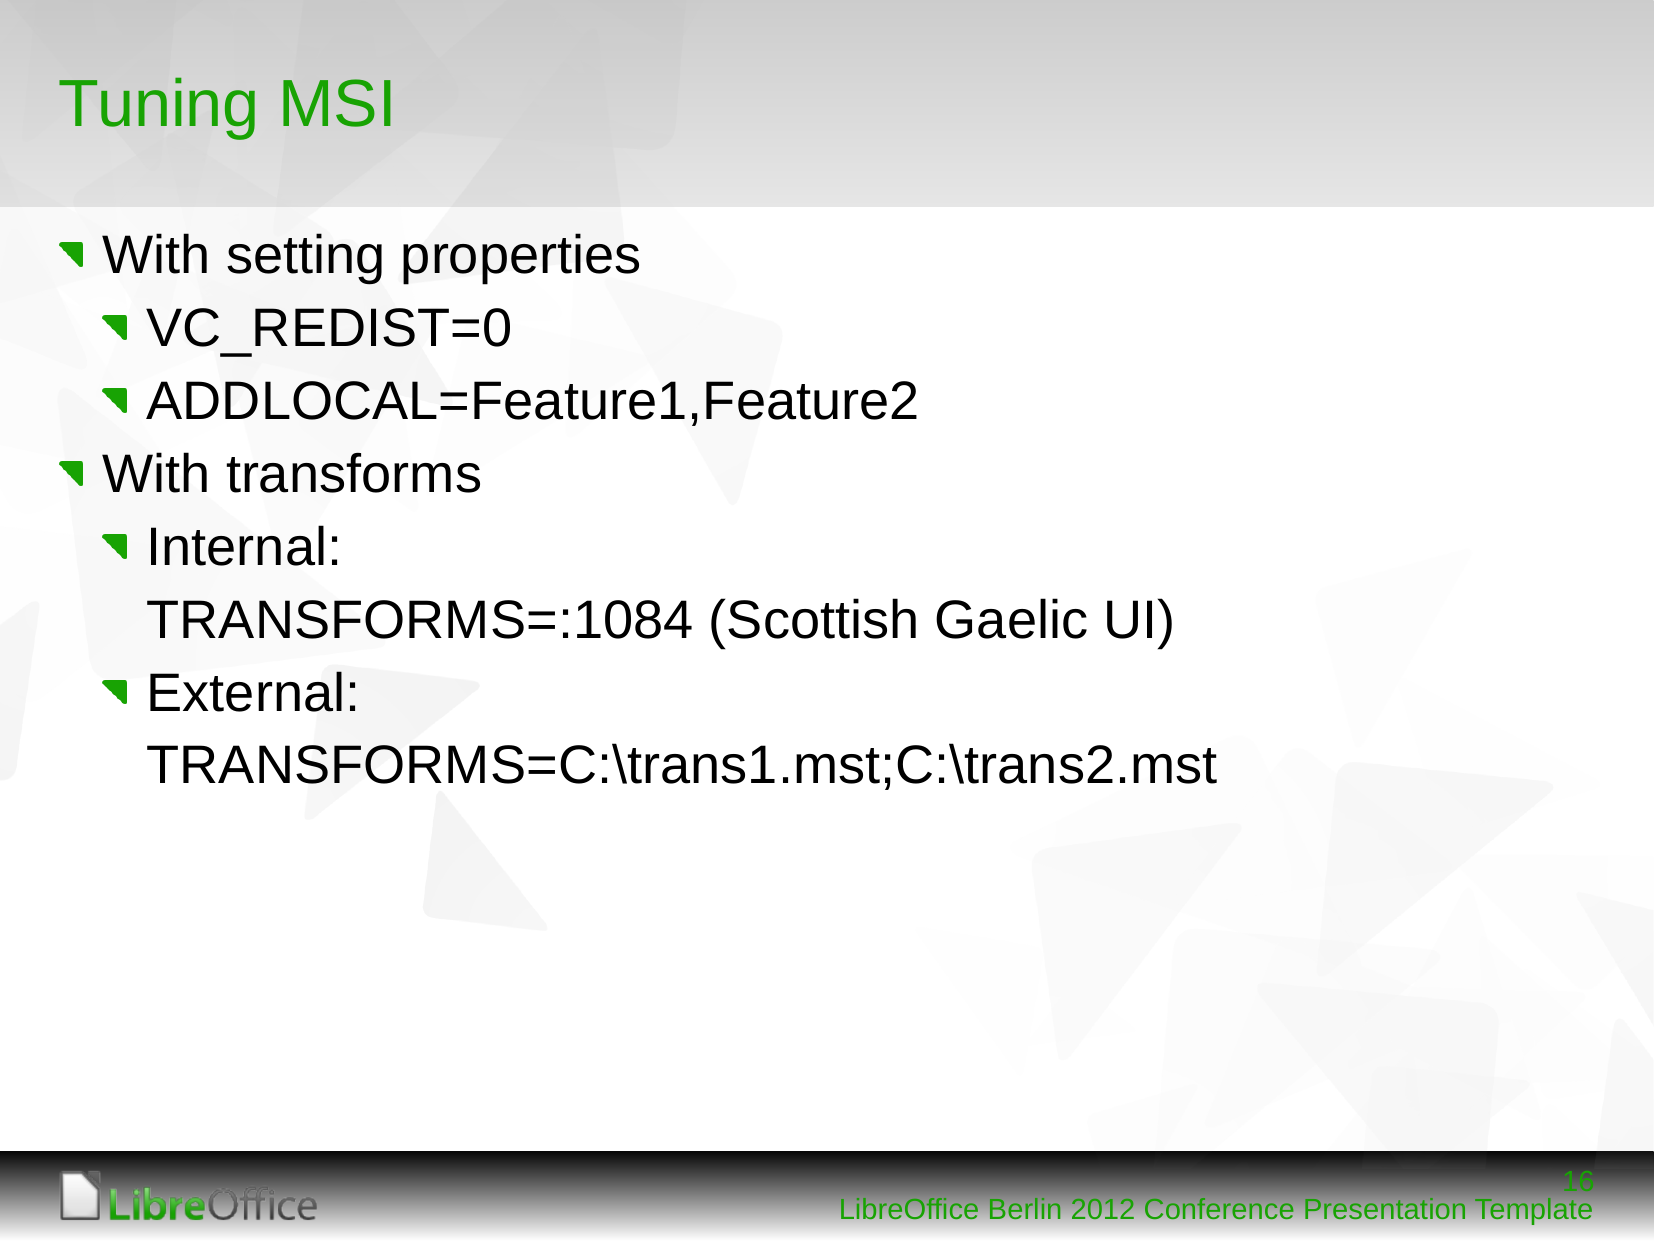

# Tuning MSI
With setting properties
VC_REDIST=0
ADDLOCAL=Feature1,Feature2
With transforms
Internal:
TRANSFORMS=:1084 (Scottish Gaelic UI)
External:
TRANSFORMS=C:\trans1.mst;C:\trans2.mst
16
LibreOffice Berlin 2012 Conference Presentation Template